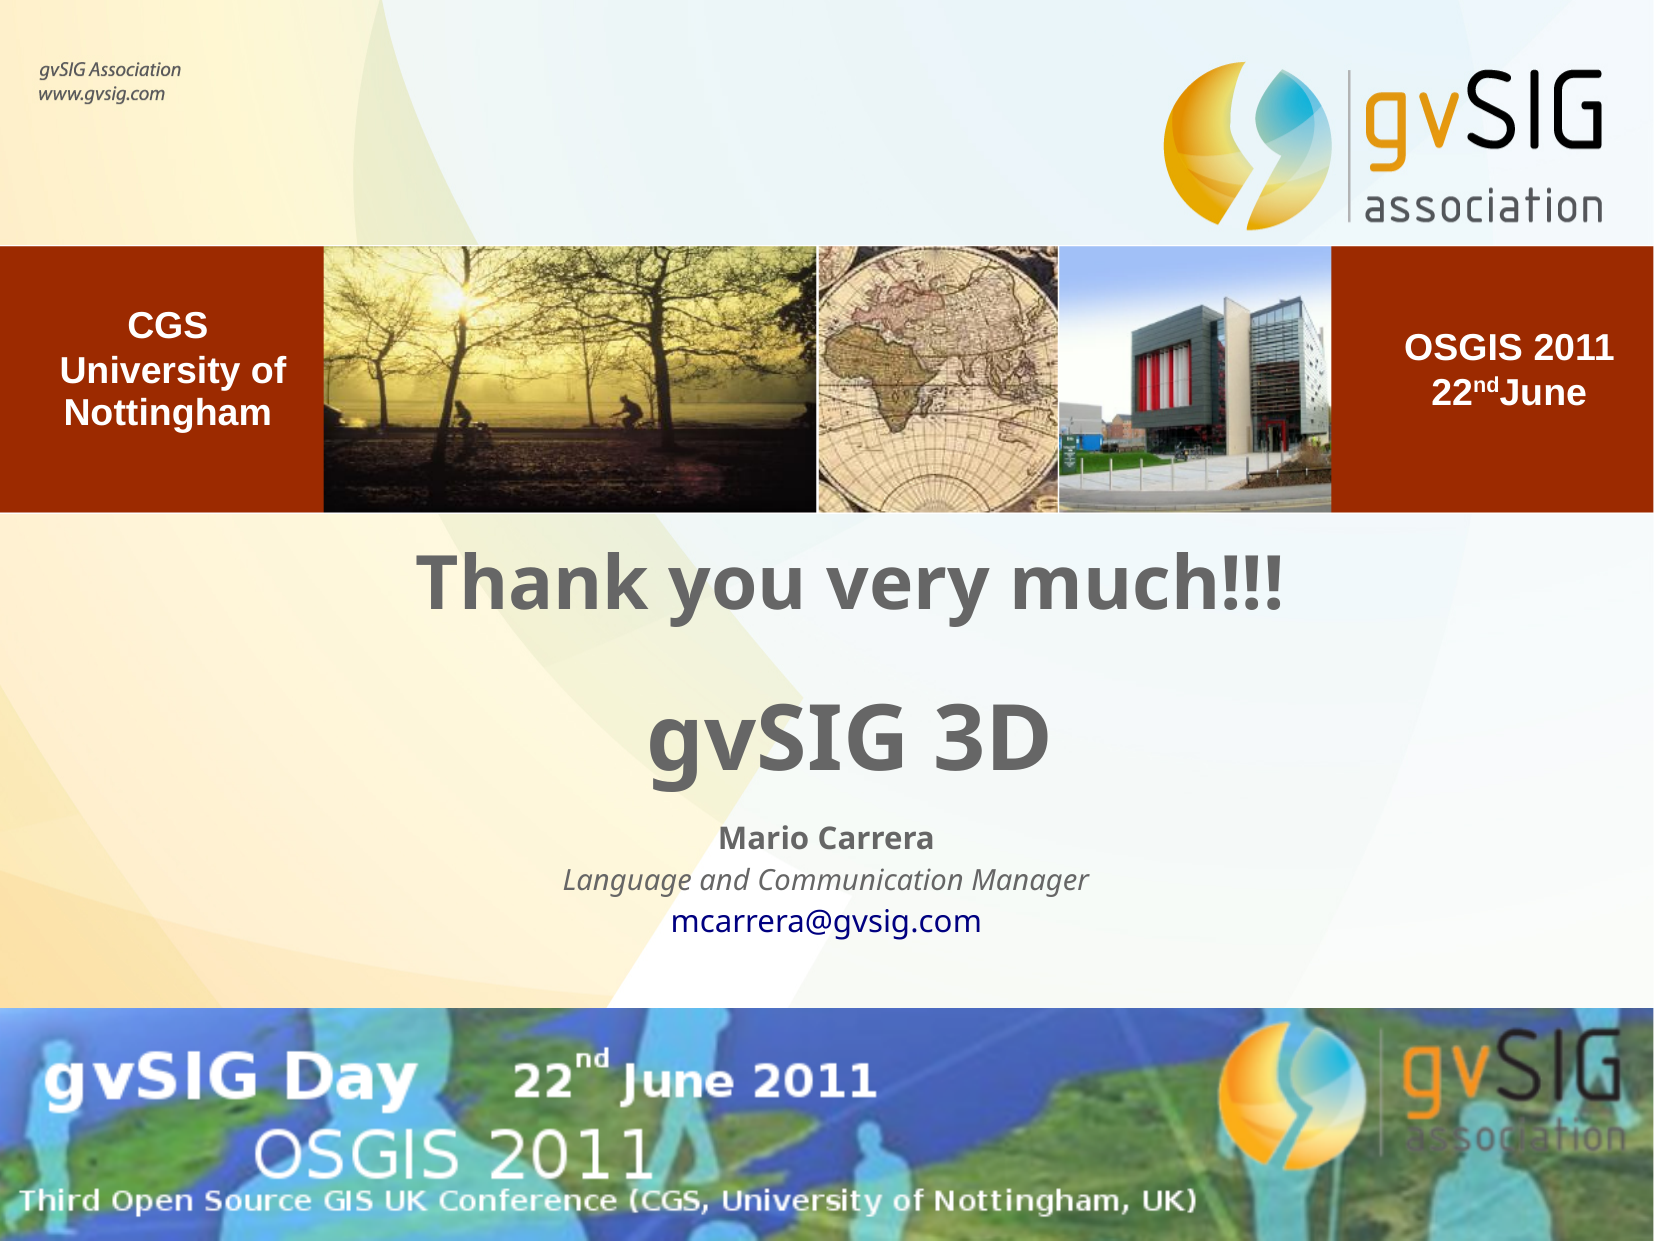

CGS
 University of Nottingham
OSGIS 2011
 22ndJune
Thank you very much!!!
# gvSIG 3D
Mario Carrera
Language and Communication Manager
mcarrera@gvsig.com
OSGIS 2011, Centre for Geospatial Science, University of Nottingham
 22ndJune 2011